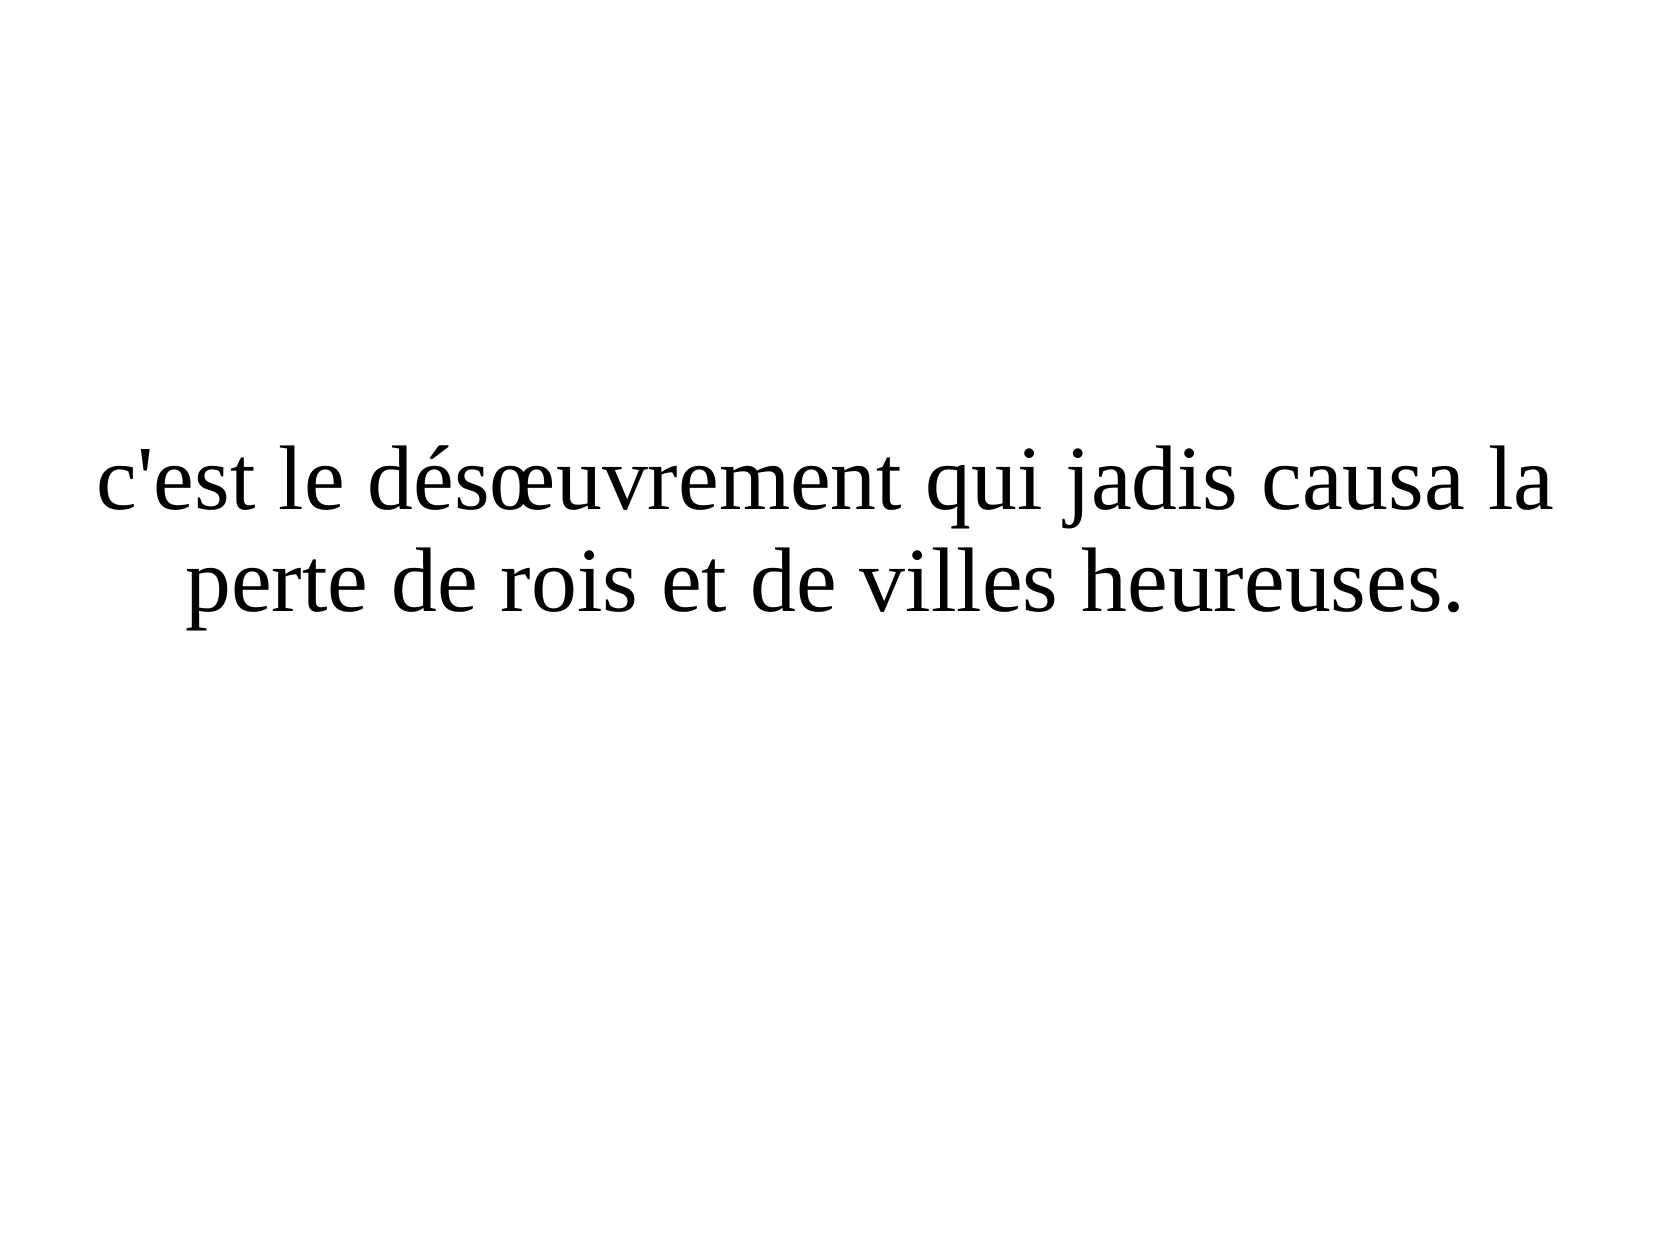

# c'est le désœuvrement qui jadis causa la perte de rois et de villes heureuses.